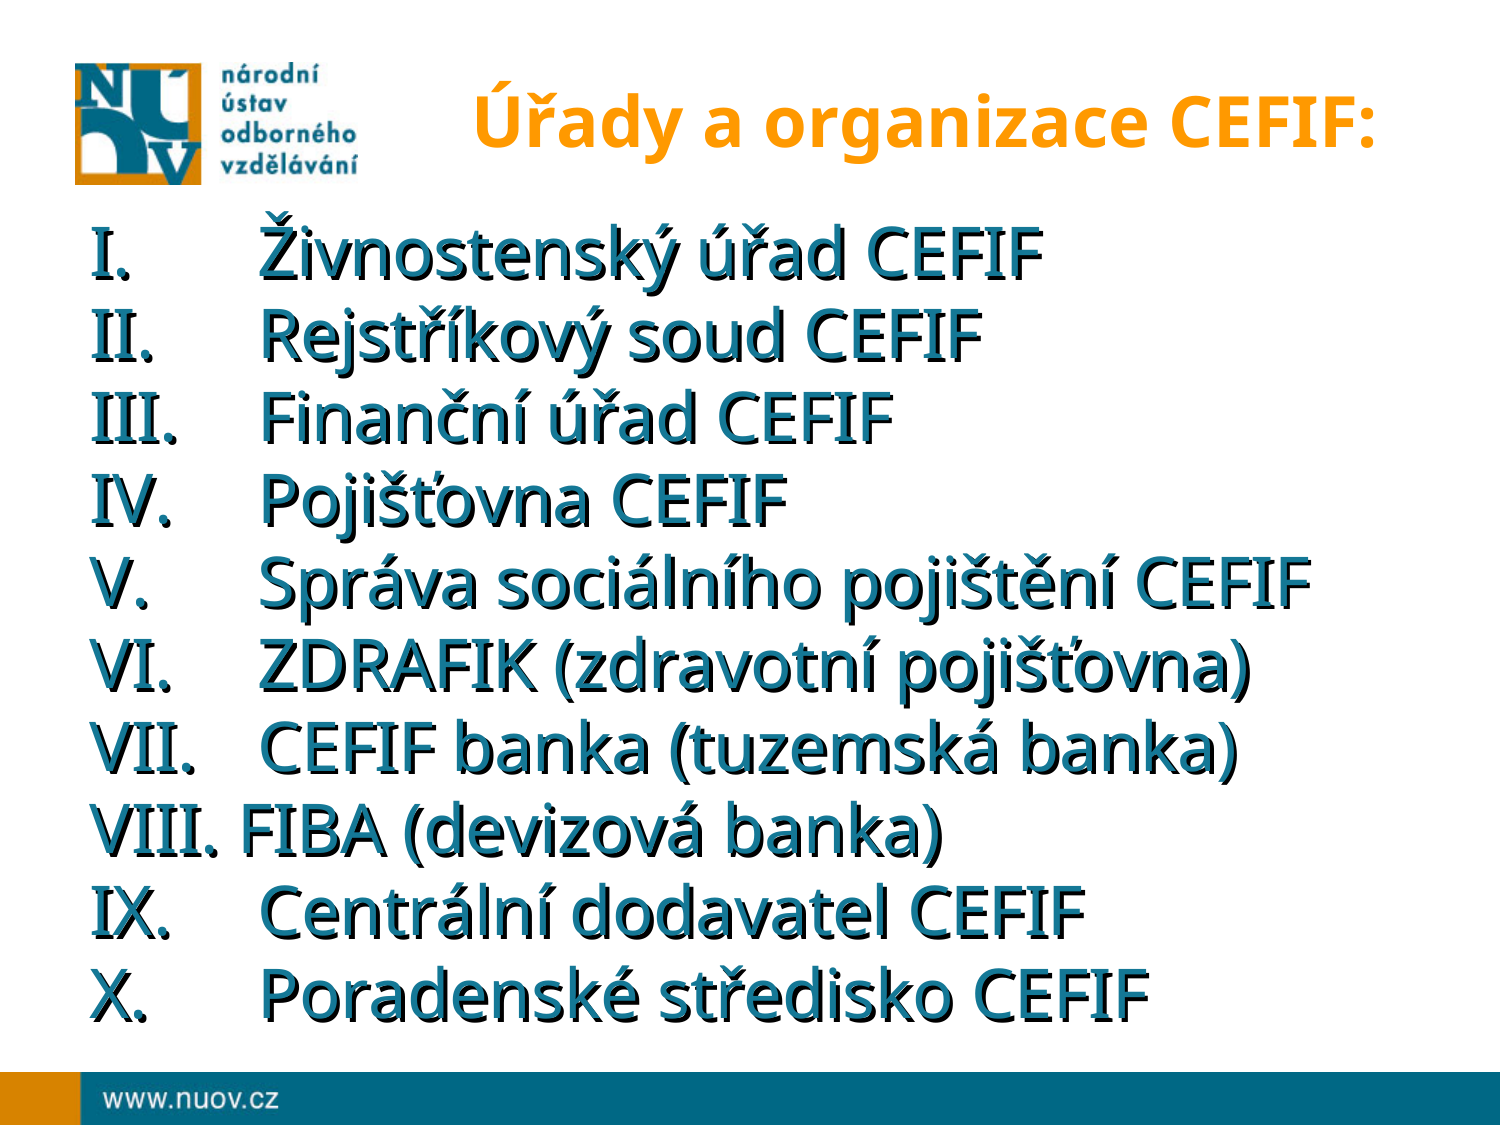

# Úřady a organizace CEFIF:
I.	 Živnostenský úřad CEFIF
II.	 Rejstříkový soud CEFIF
III.	 Finanční úřad CEFIF
IV.	 Pojišťovna CEFIF
V.	 Správa sociálního pojištění CEFIF
VI.	 ZDRAFIK (zdravotní pojišťovna)
VII.	 CEFIF banka (tuzemská banka)
VIII. FIBA (devizová banka)
IX.	 Centrální dodavatel CEFIF
X.	 Poradenské středisko CEFIF